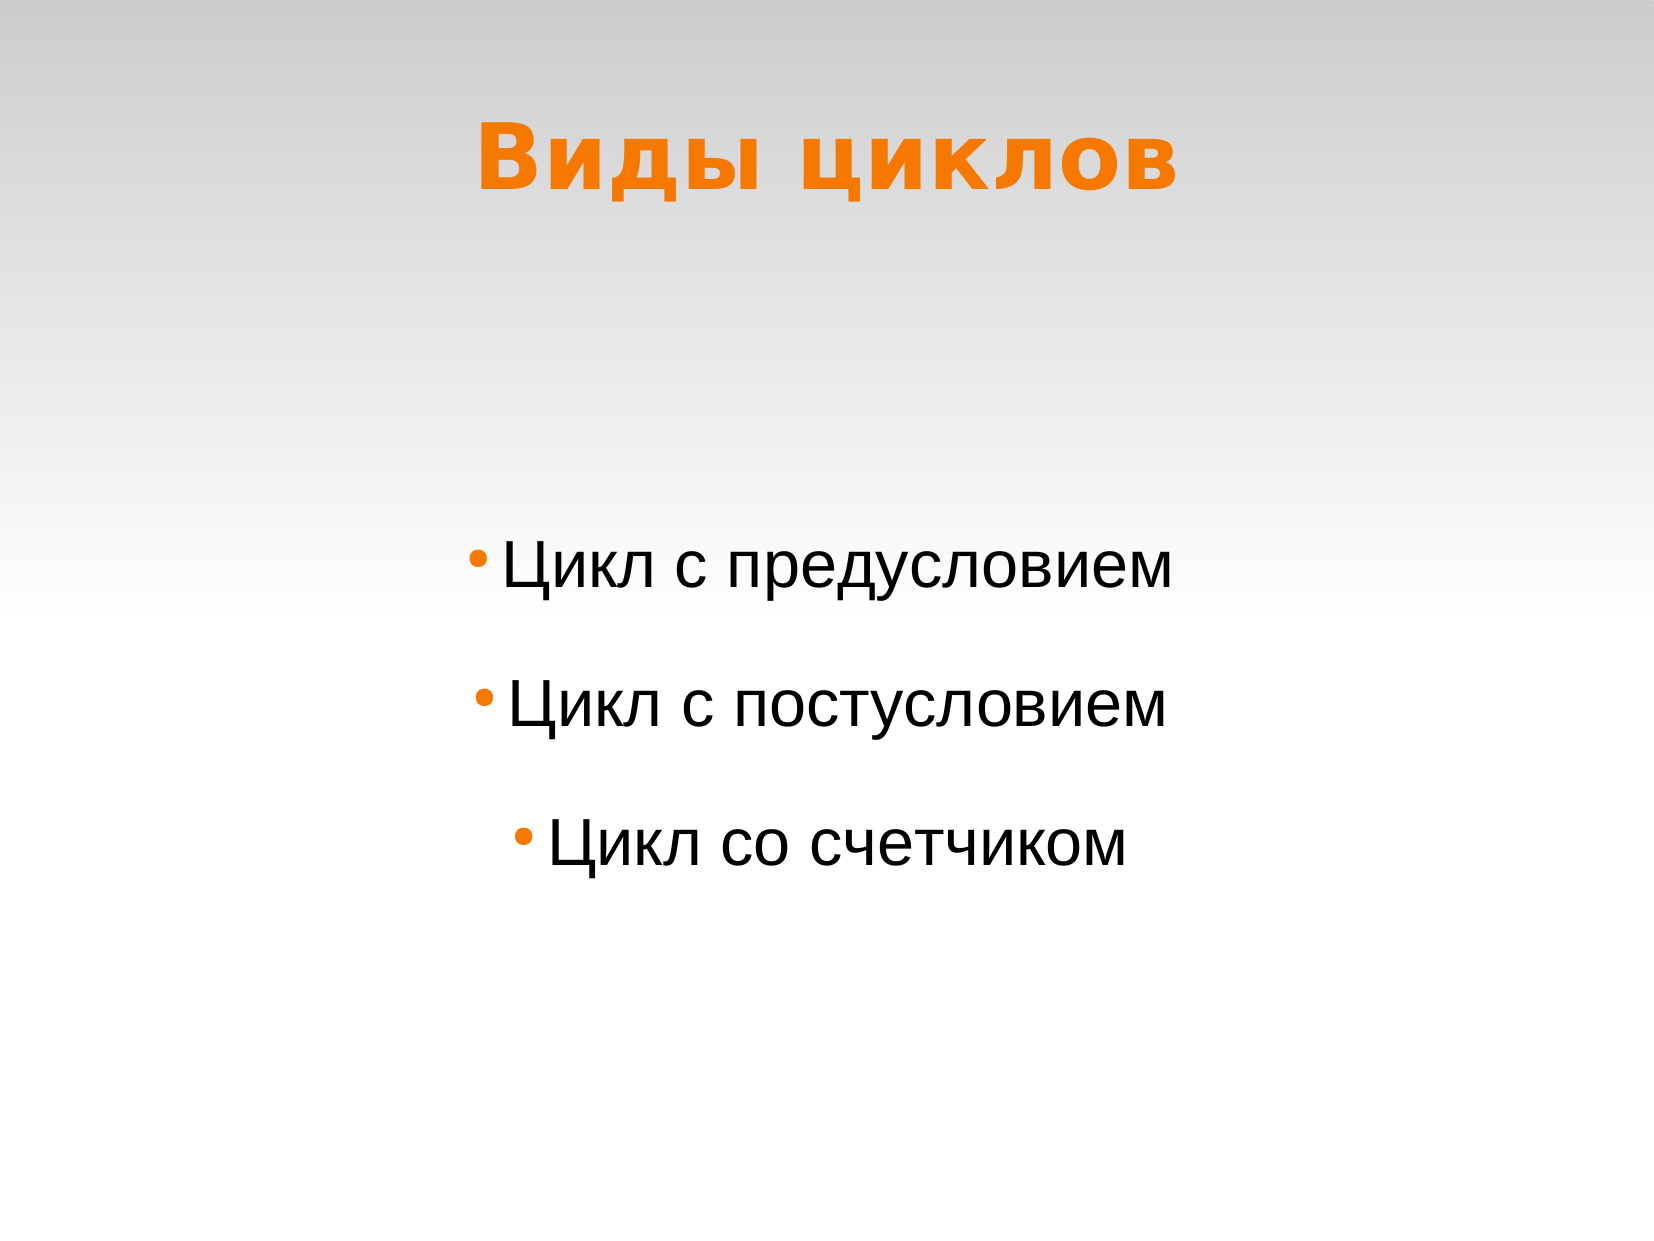

# Виды циклов
Цикл с предусловием
Цикл с постусловием
Цикл со счетчиком